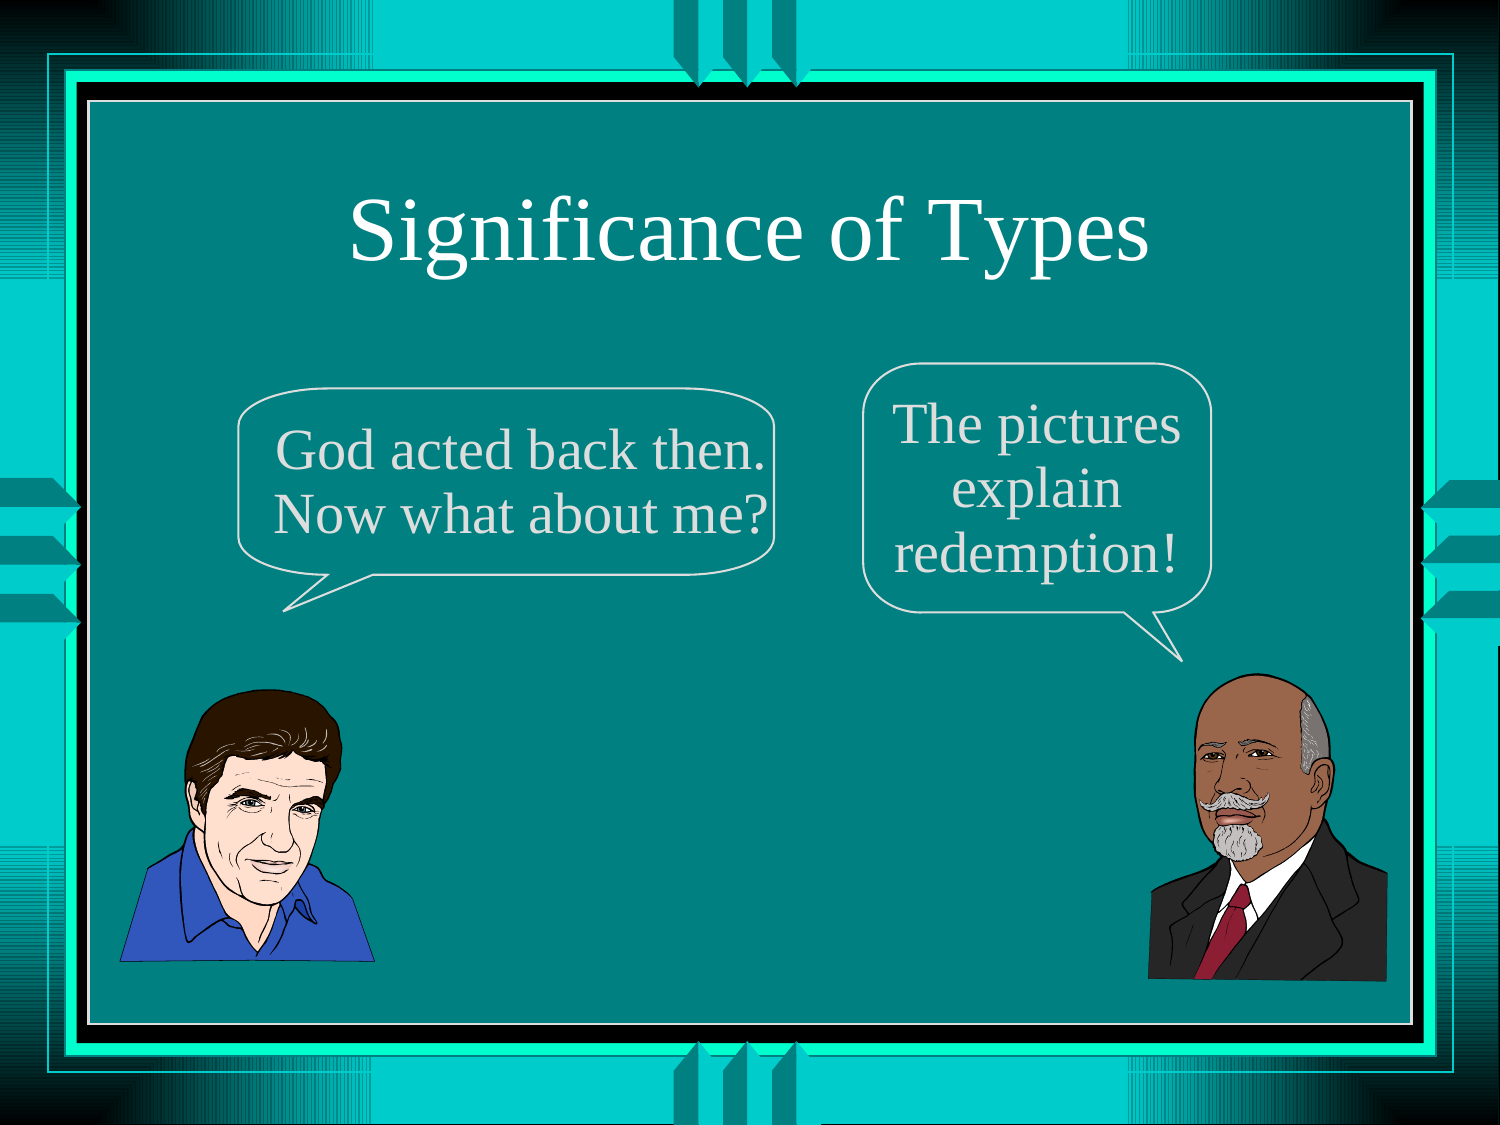

# Significance of Types
The pictures
explain
redemption!
God acted back then.
Now what about me?